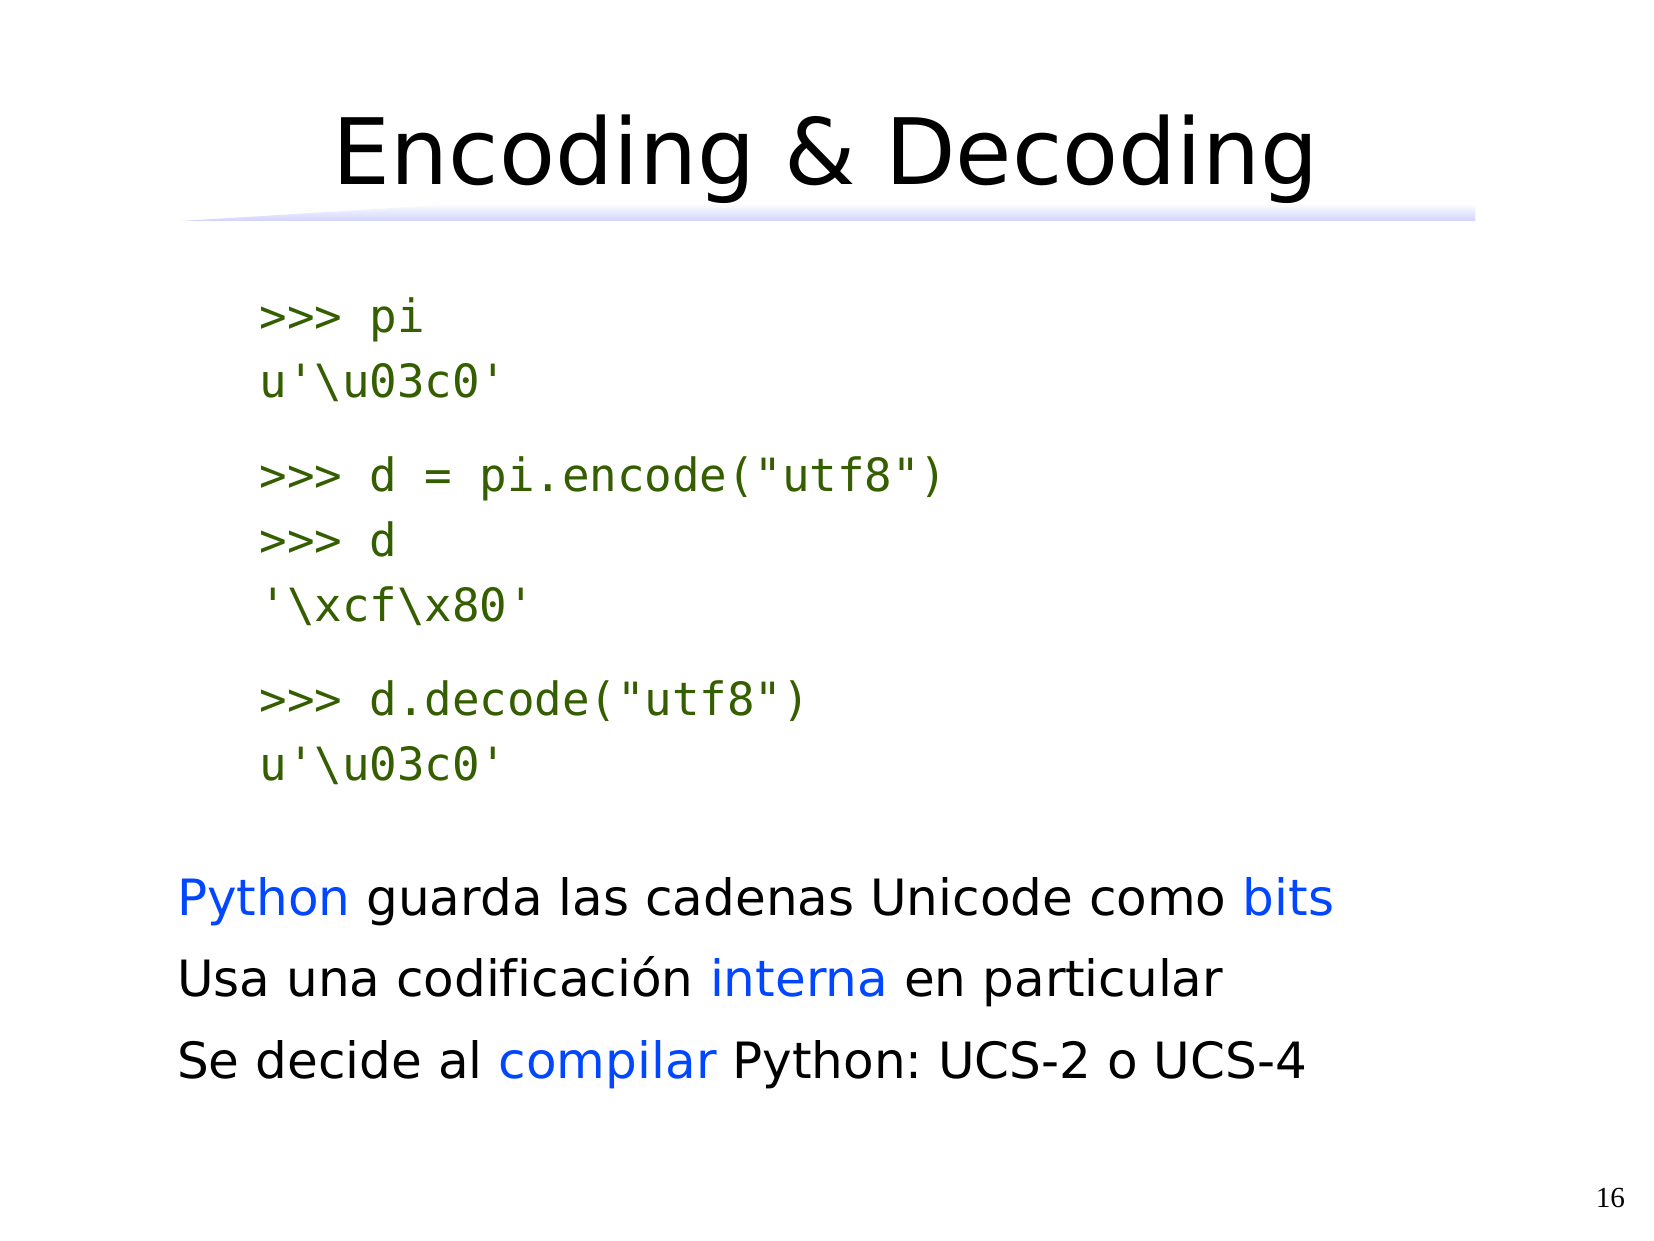

# Encoding & Decoding
>>> pi
u'\u03c0'
>>> d = pi.encode("utf8")
>>> d
'\xcf\x80'
>>> d.decode("utf8")
u'\u03c0'
Python guarda las cadenas Unicode como bits
Usa una codificación interna en particular
Se decide al compilar Python: UCS-2 o UCS-4
16